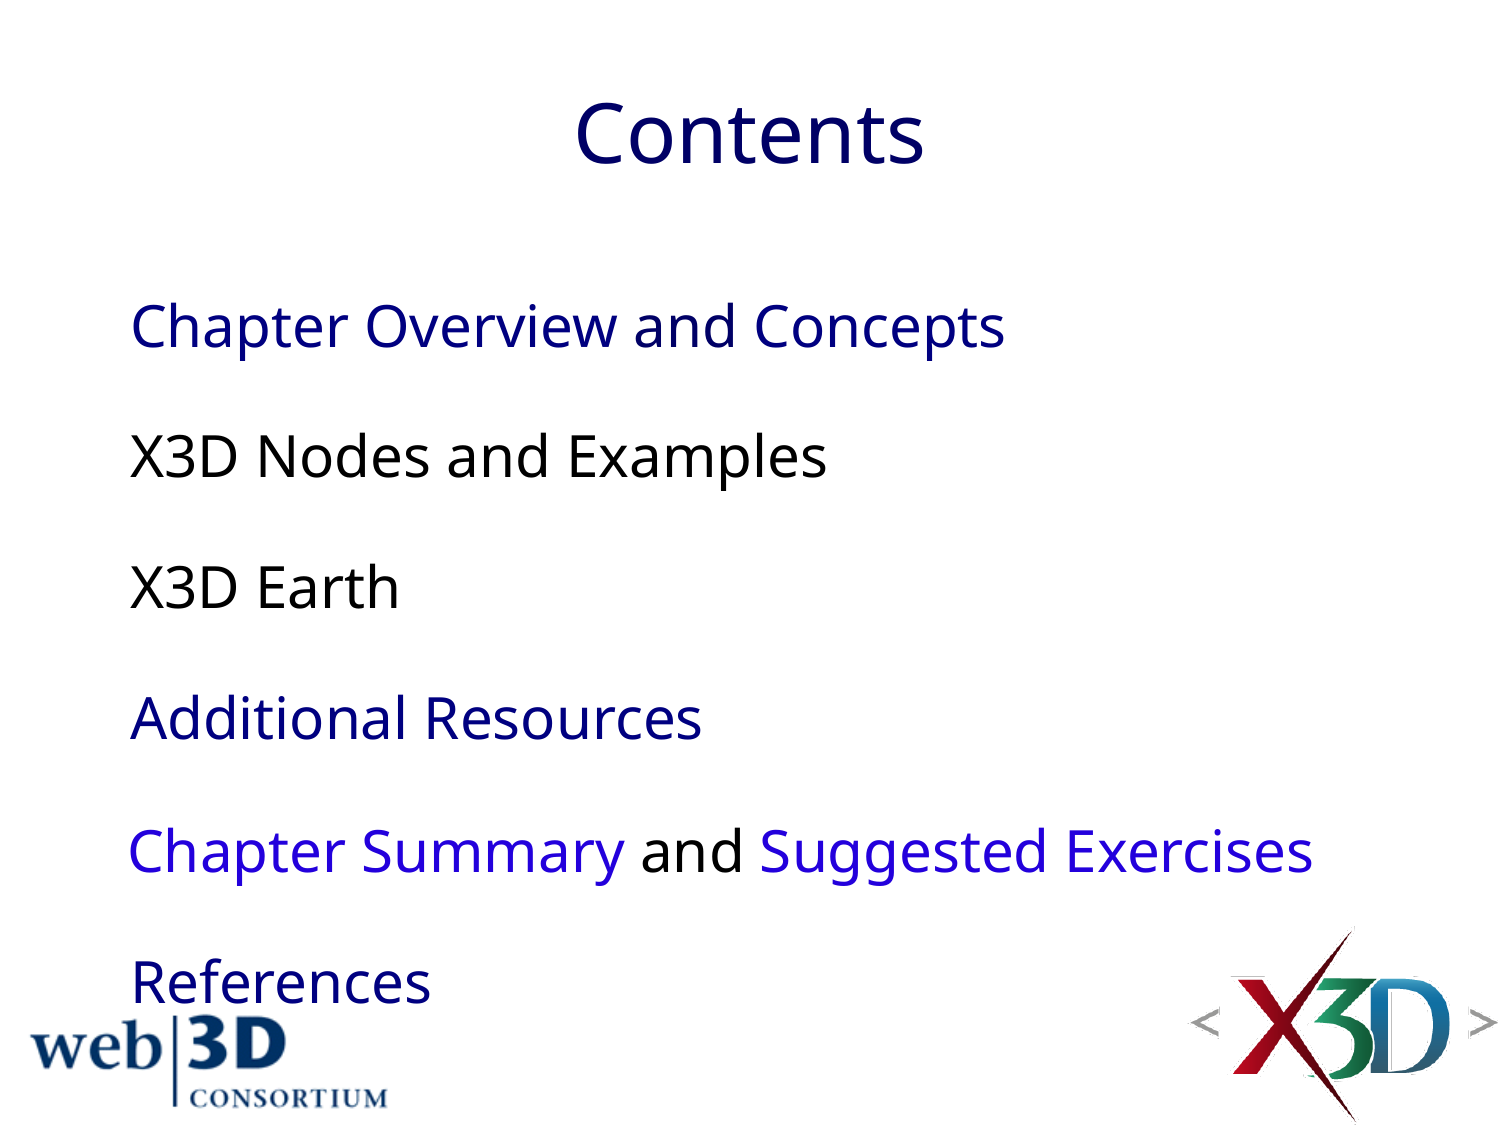

# Contents
Chapter Overview and Concepts
X3D Nodes and Examples
X3D Earth
Additional Resources
Chapter Summary and Suggested Exercises
References